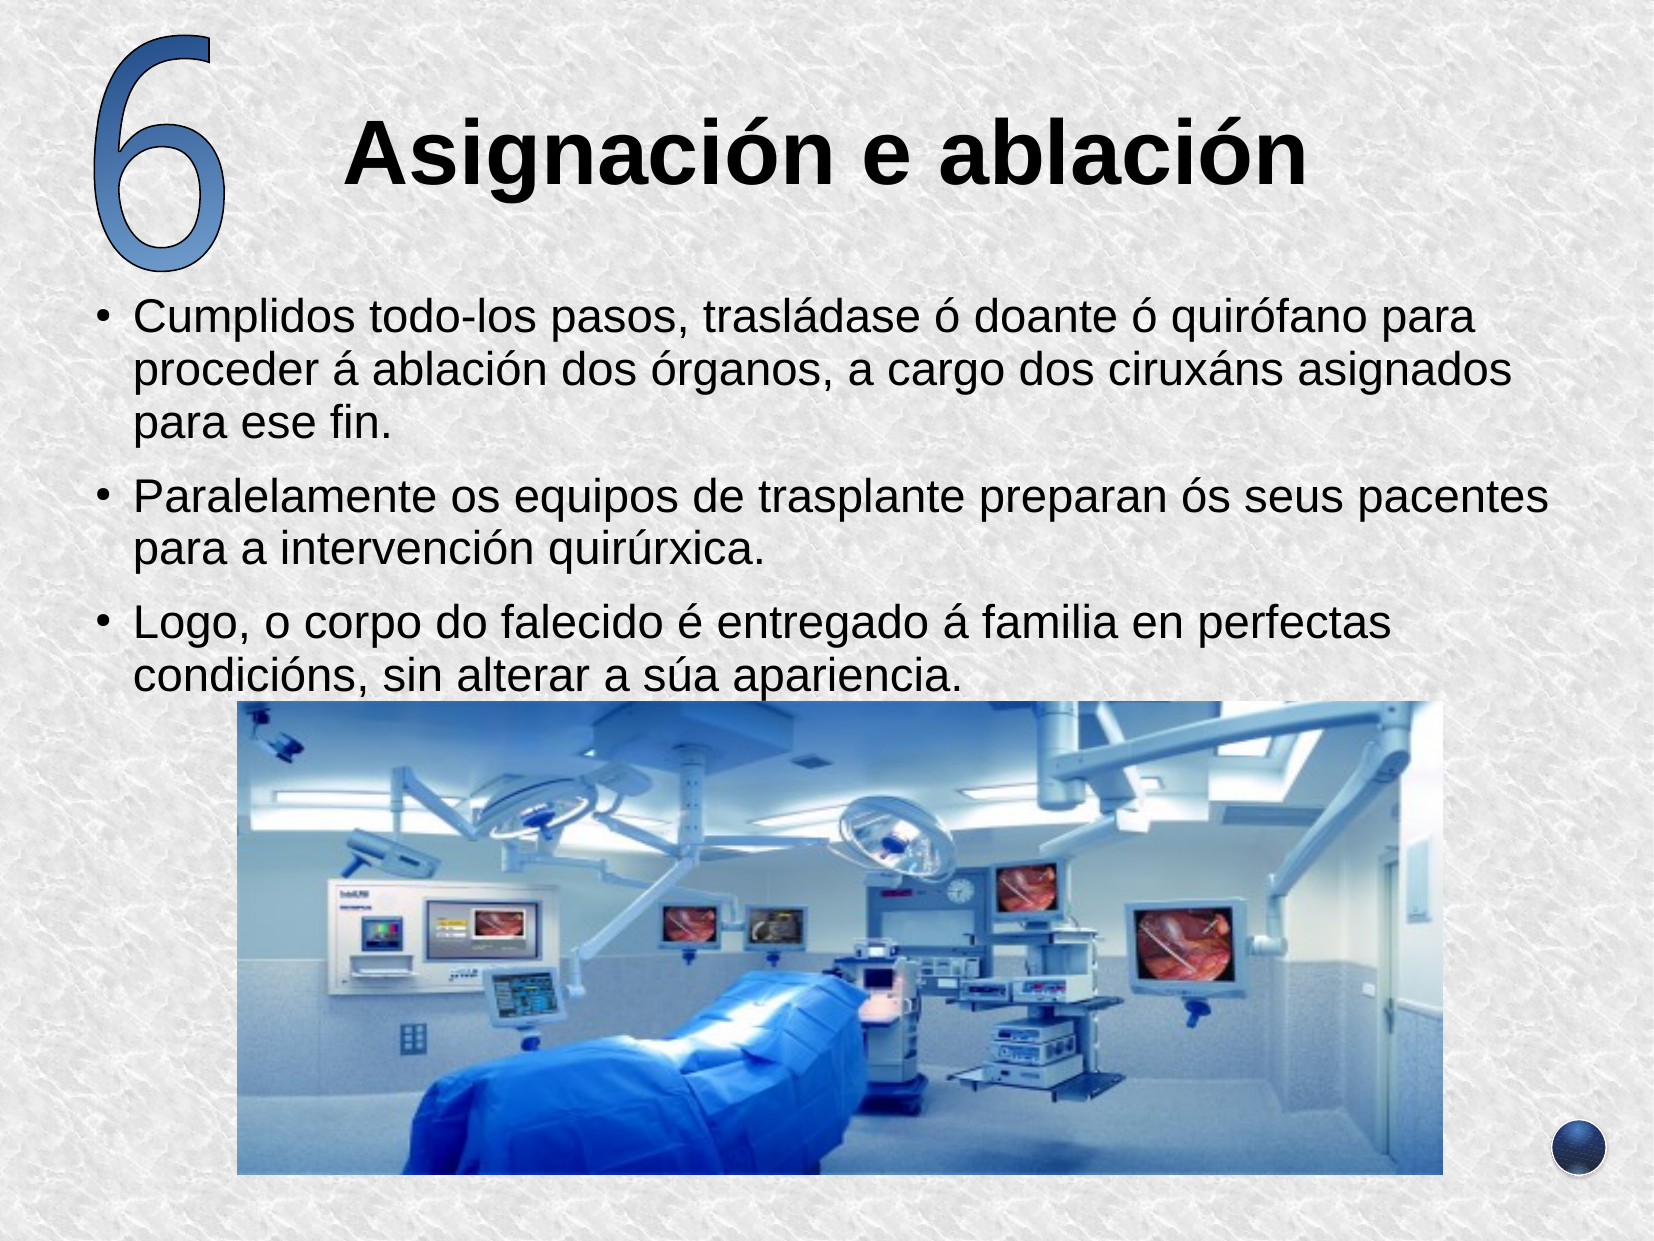

6
Asignación e ablación
# Cumplidos todo-los pasos, trasládase ó doante ó quirófano para proceder á ablación dos órganos, a cargo dos ciruxáns asignados para ese fin.
Paralelamente os equipos de trasplante preparan ós seus pacentes para a intervención quirúrxica.
Logo, o corpo do falecido é entregado á familia en perfectas condicións, sin alterar a súa apariencia.